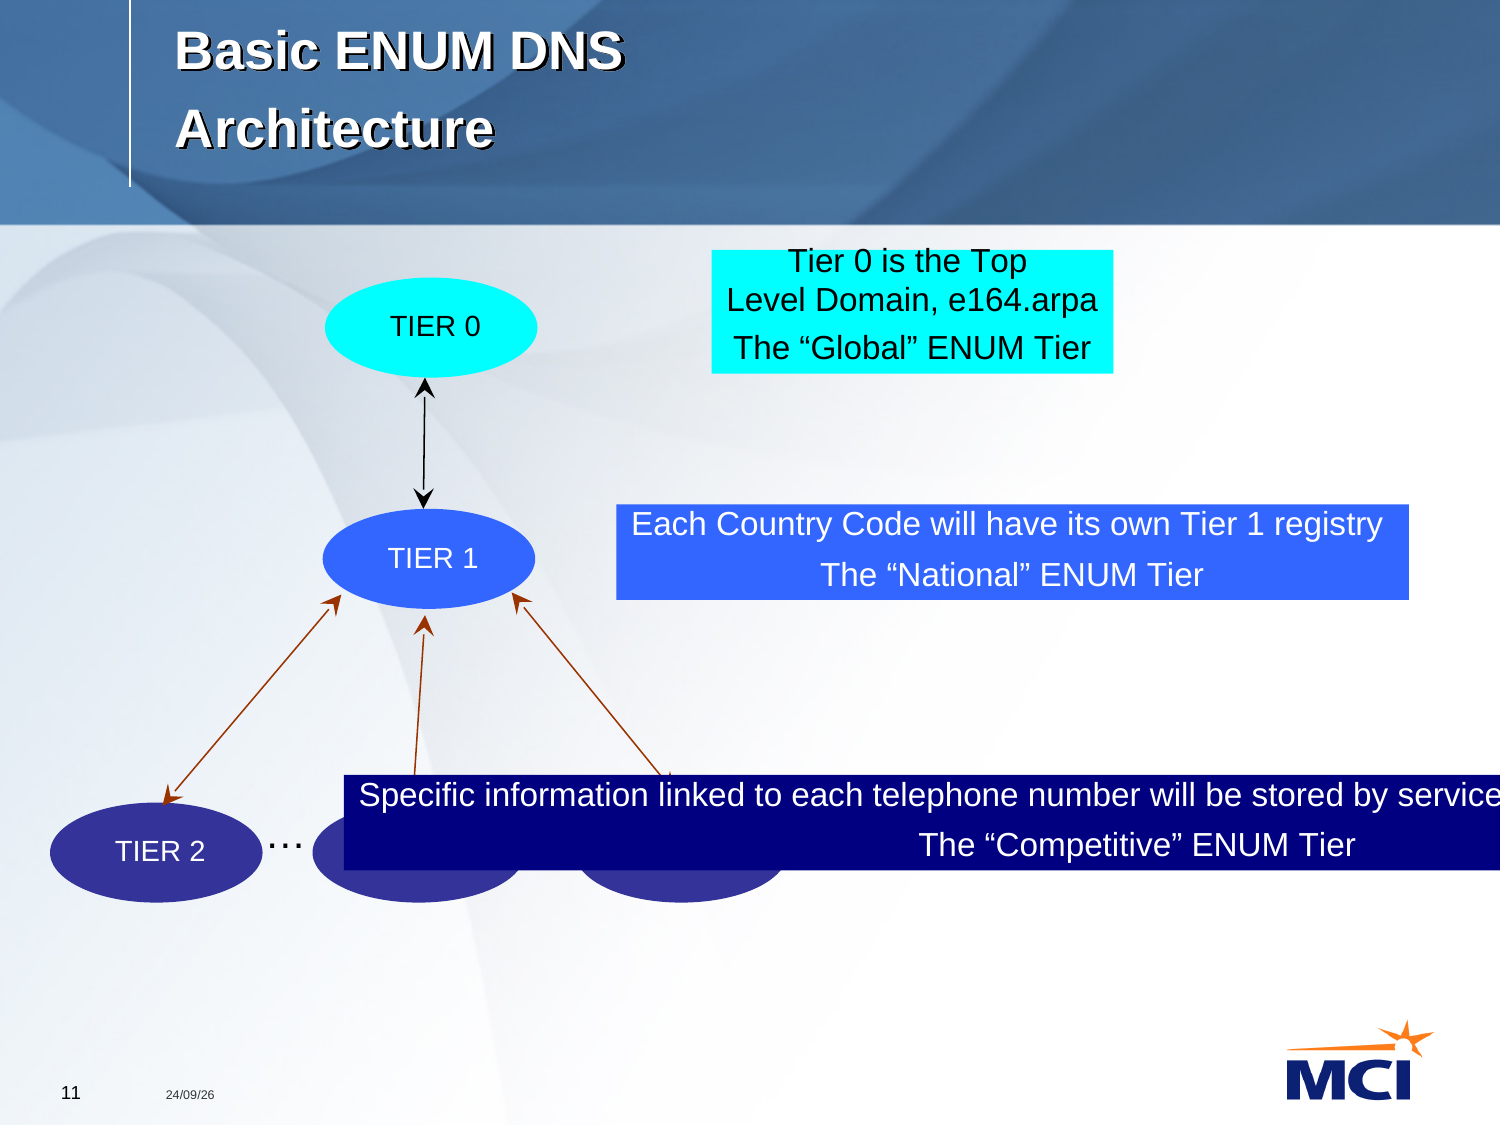

# Basic ENUM DNS Architecture
Tier 0 is the Top
Level Domain, e164.arpa
The “Global” ENUM Tier
TIER 0
Each Country Code will have its own Tier 1 registry
The “National” ENUM Tier
TIER 1
Specific information linked to each telephone number will be stored by service providers at the Tier 2 level
The “Competitive” ENUM Tier
…
…
TIER 2
TIER 2
TIER 2